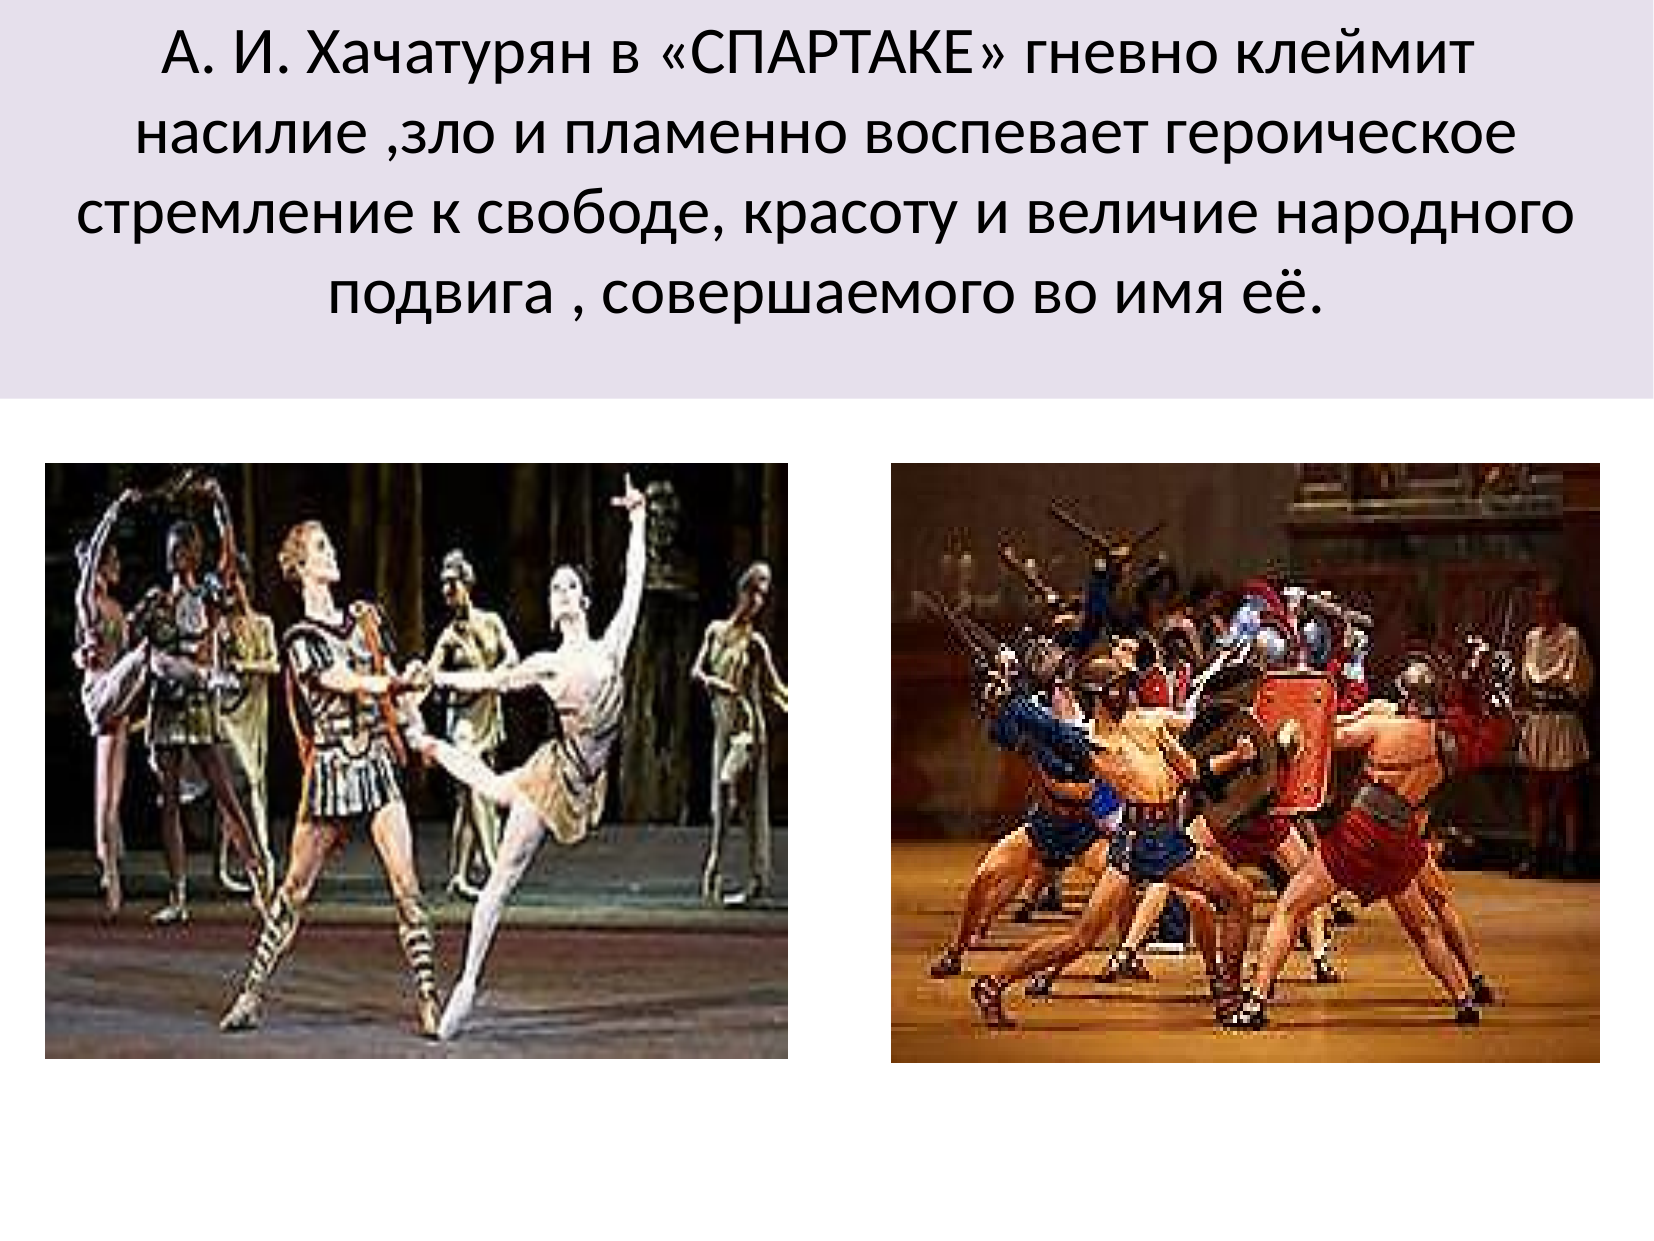

# А. И. Хачатурян в «СПАРТАКЕ» гневно клеймит насилие ,зло и пламенно воспевает героическое стремление к свободе, красоту и величие народного подвига , совершаемого во имя её.